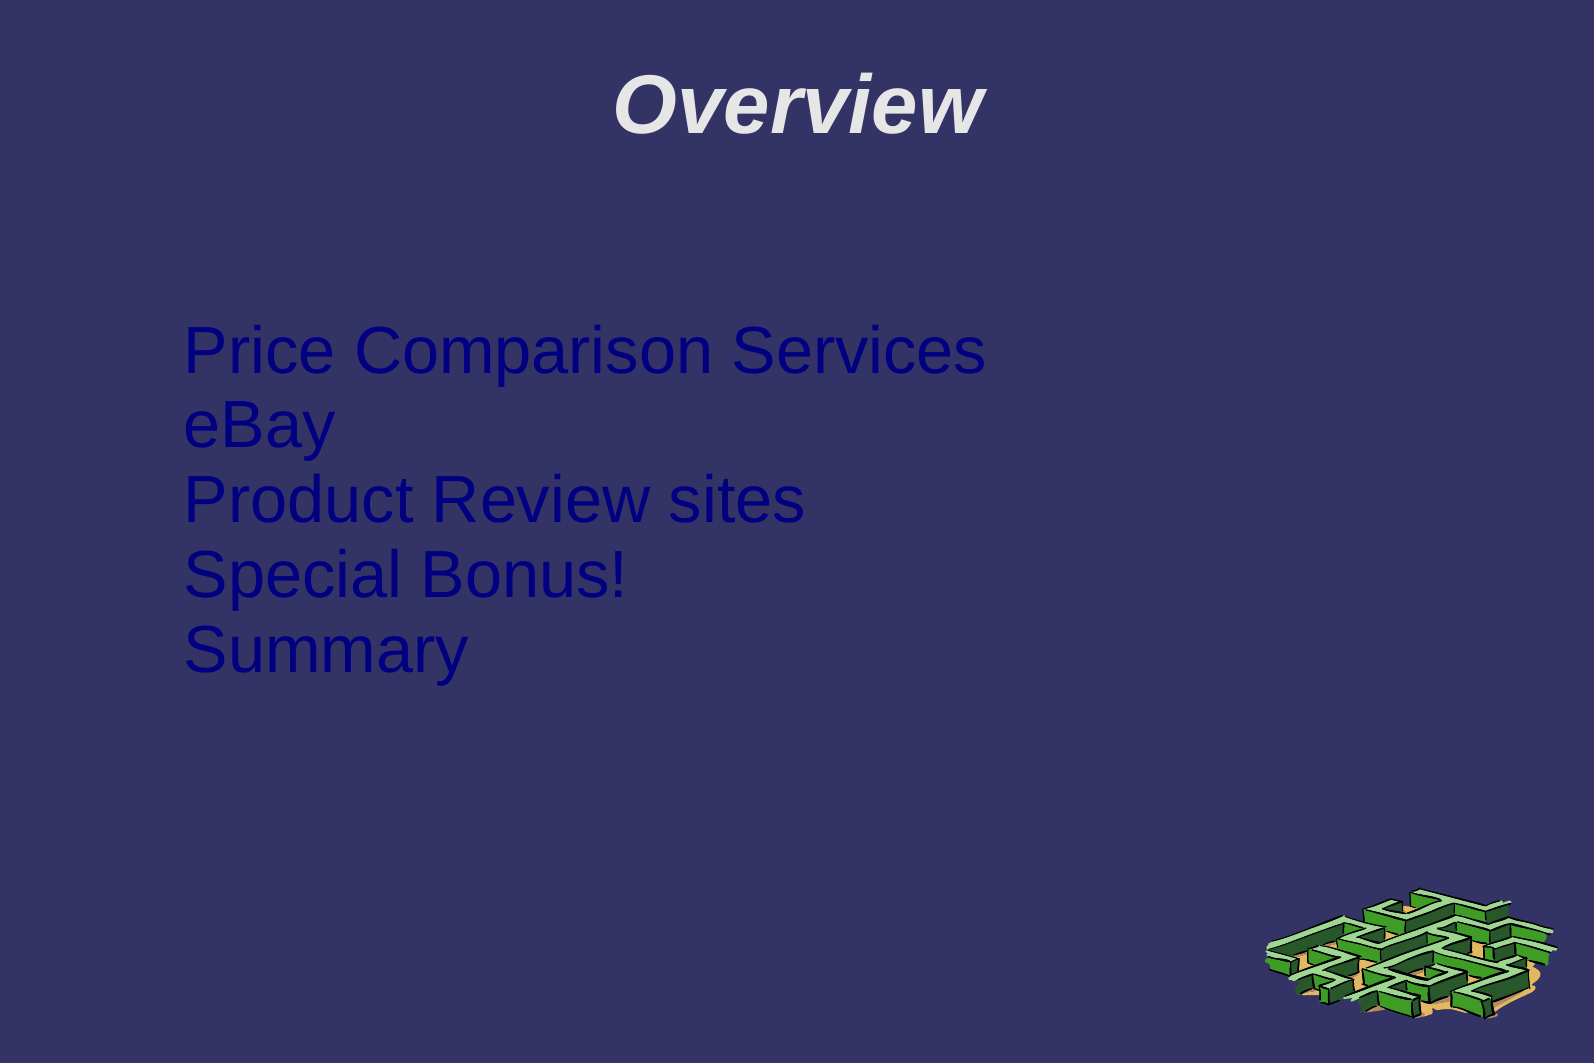

# Overview
Price Comparison Services
eBay
Product Review sites
Special Bonus!
Summary